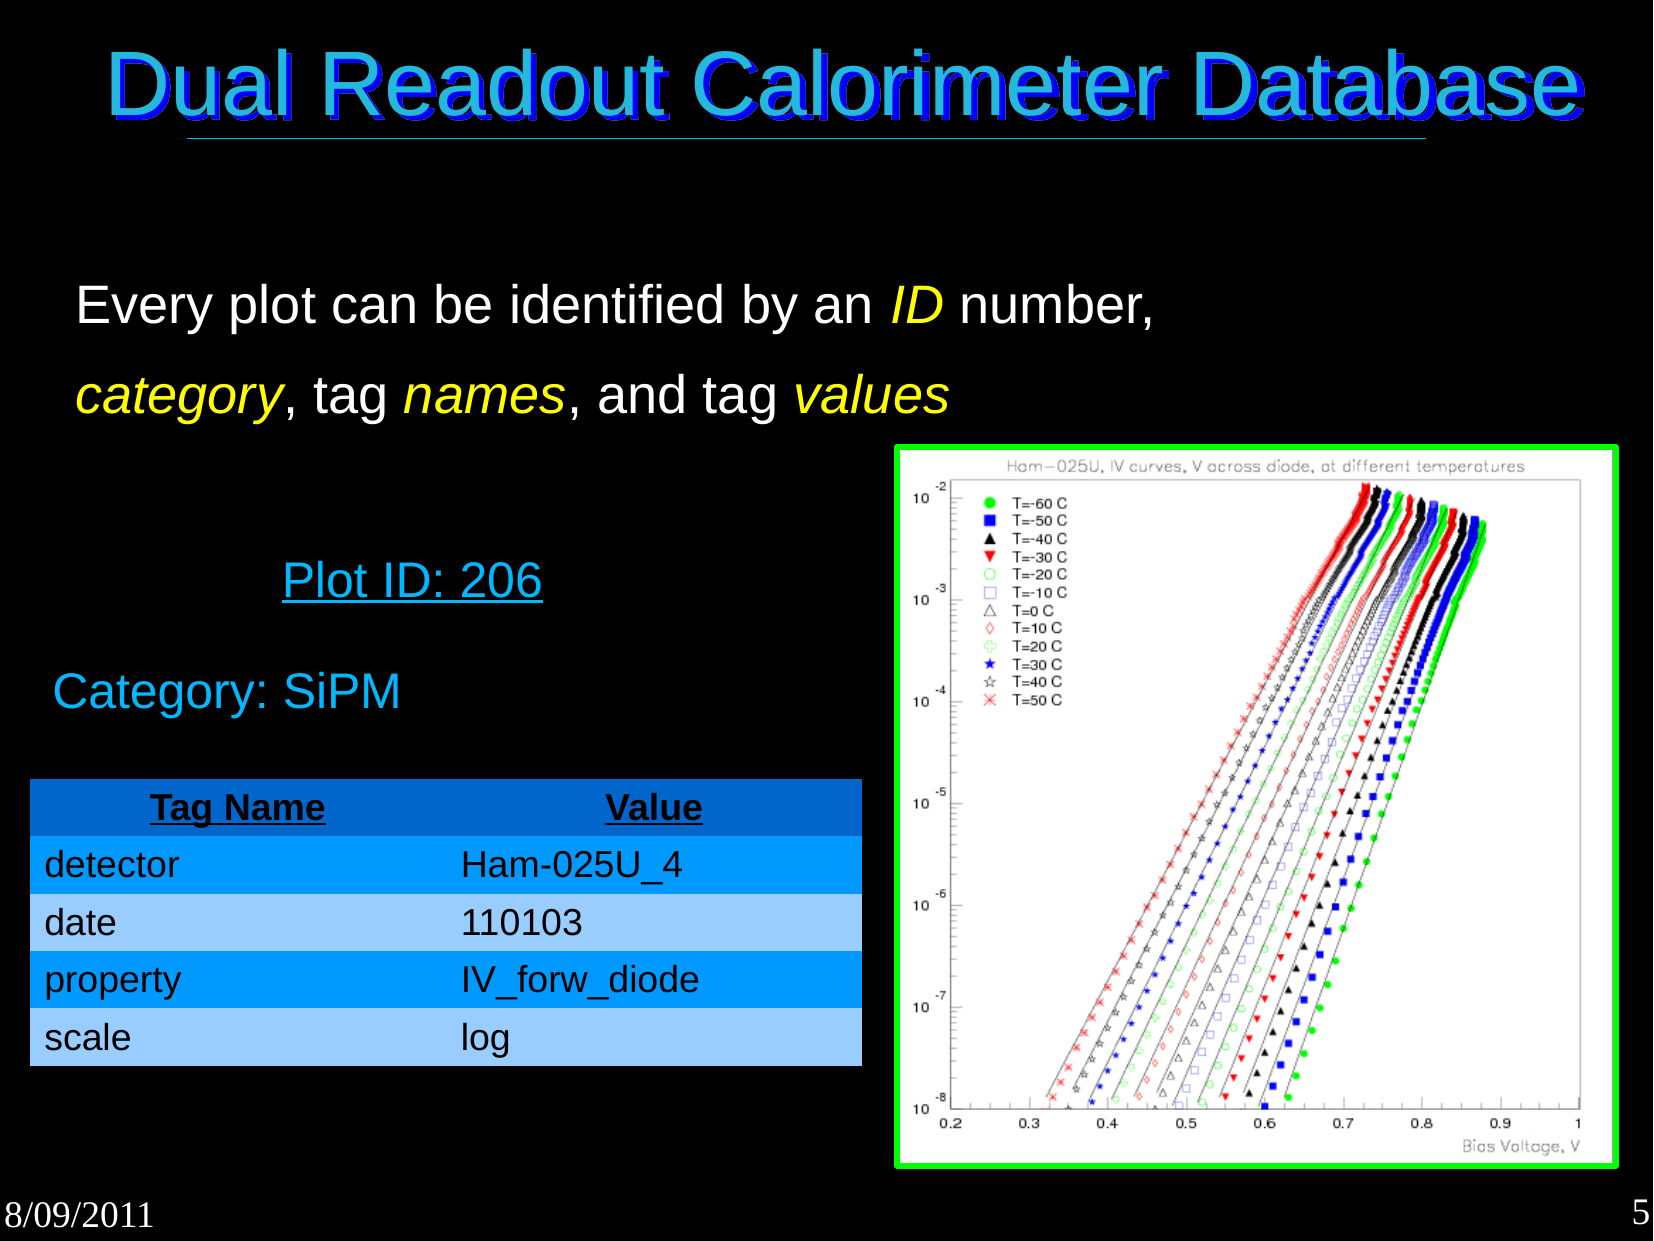

Dual Readout Calorimeter Database
Every plot can be identified by an ID number, category, tag names, and tag values
Plot ID: 206
Category: SiPM
| Tag Name | Value |
| --- | --- |
| detector | Ham-025U\_4 |
| date | 110103 |
| property | IV\_forw\_diode |
| scale | log |
5
8/09/2011